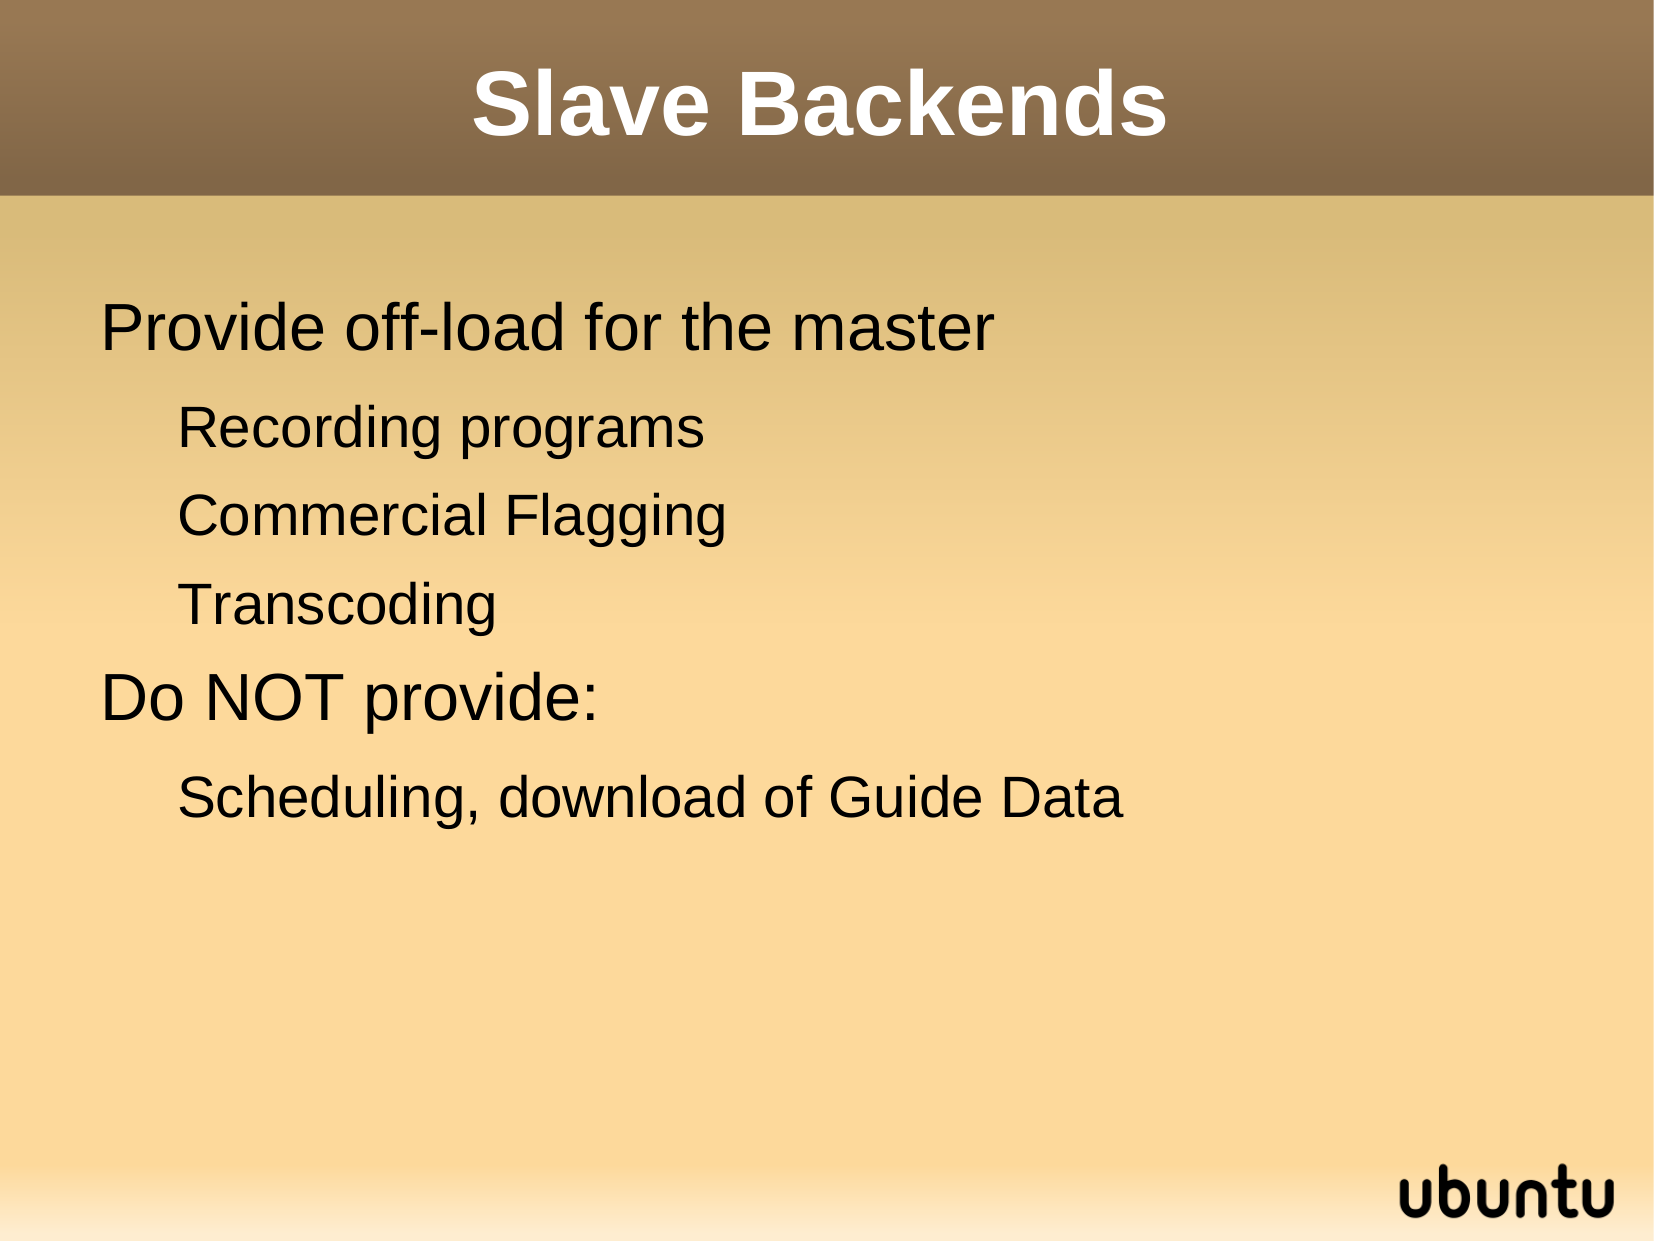

# Slave Backends
Provide off-load for the master
Recording programs
Commercial Flagging
Transcoding
Do NOT provide:
Scheduling, download of Guide Data